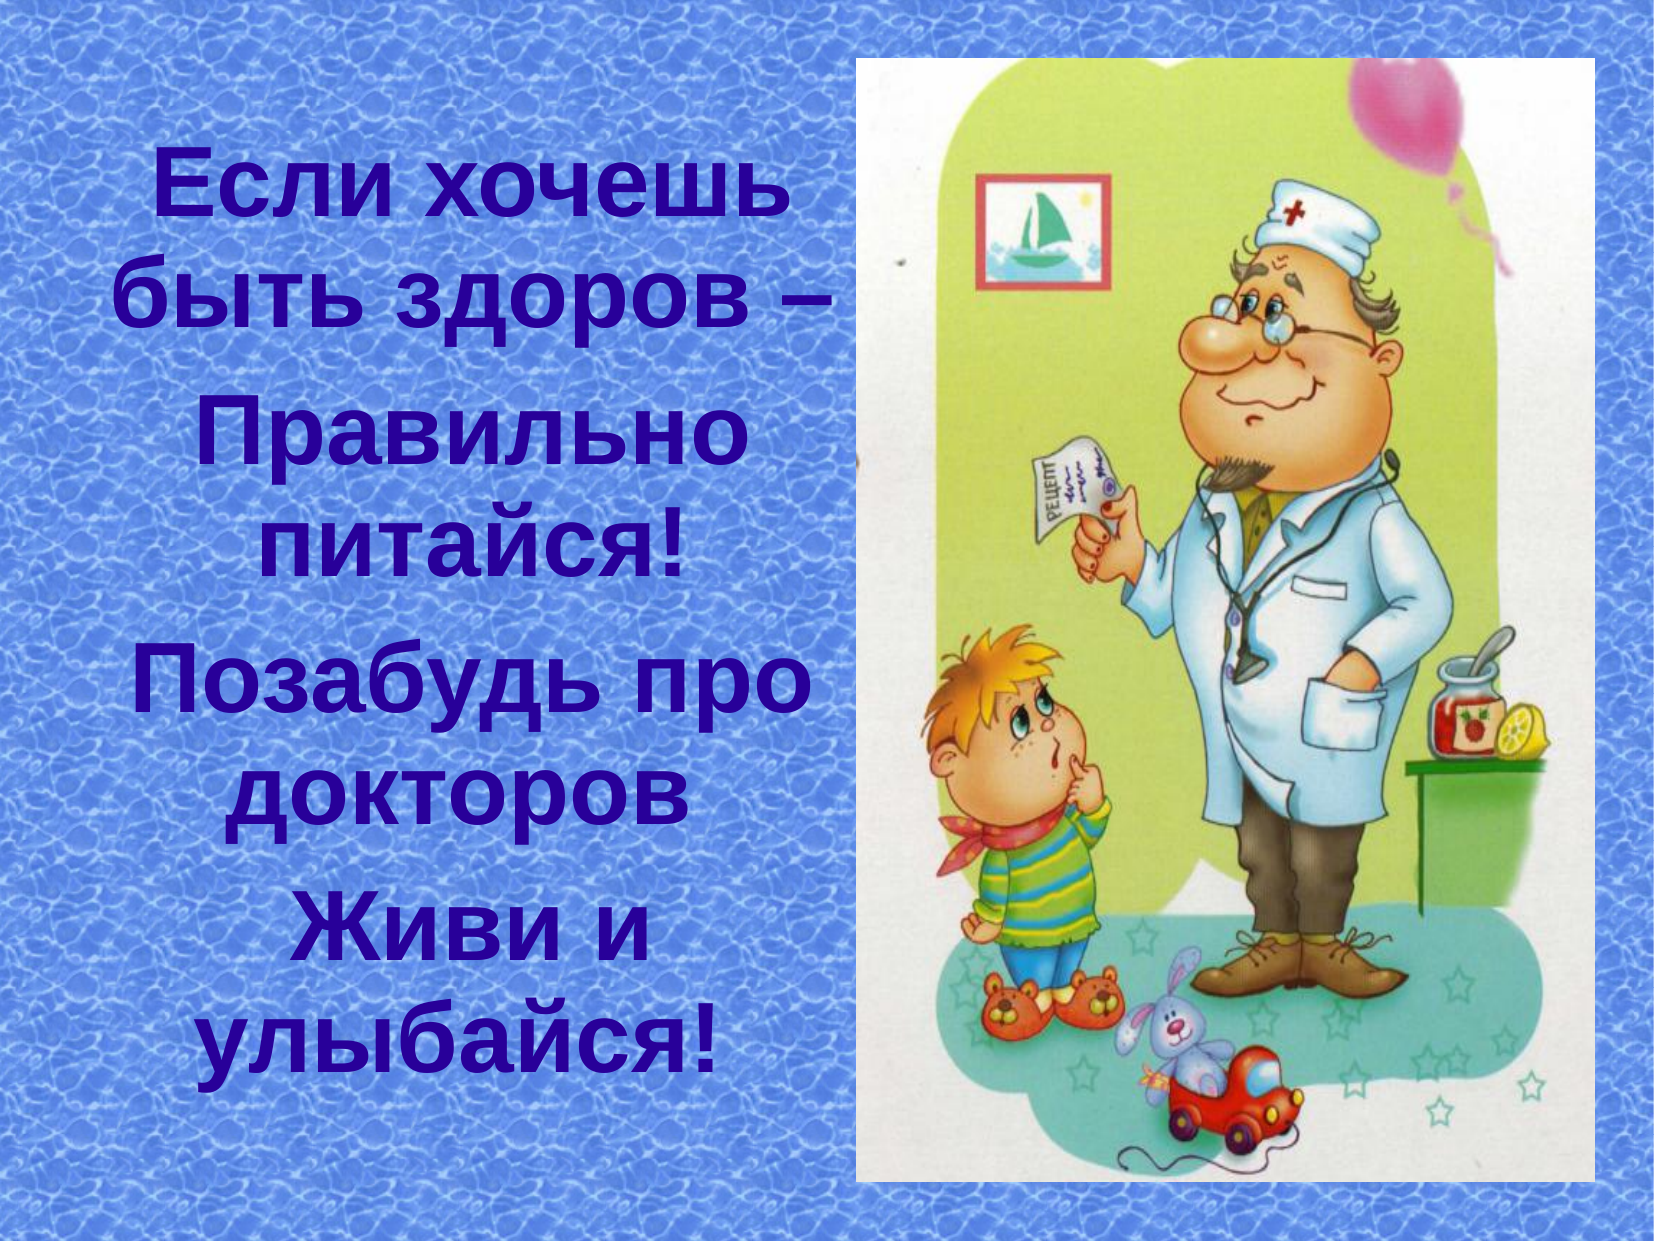

#
Если хочешь быть здоров –
Правильно питайся!
Позабудь про докторов
Живи и улыбайся!